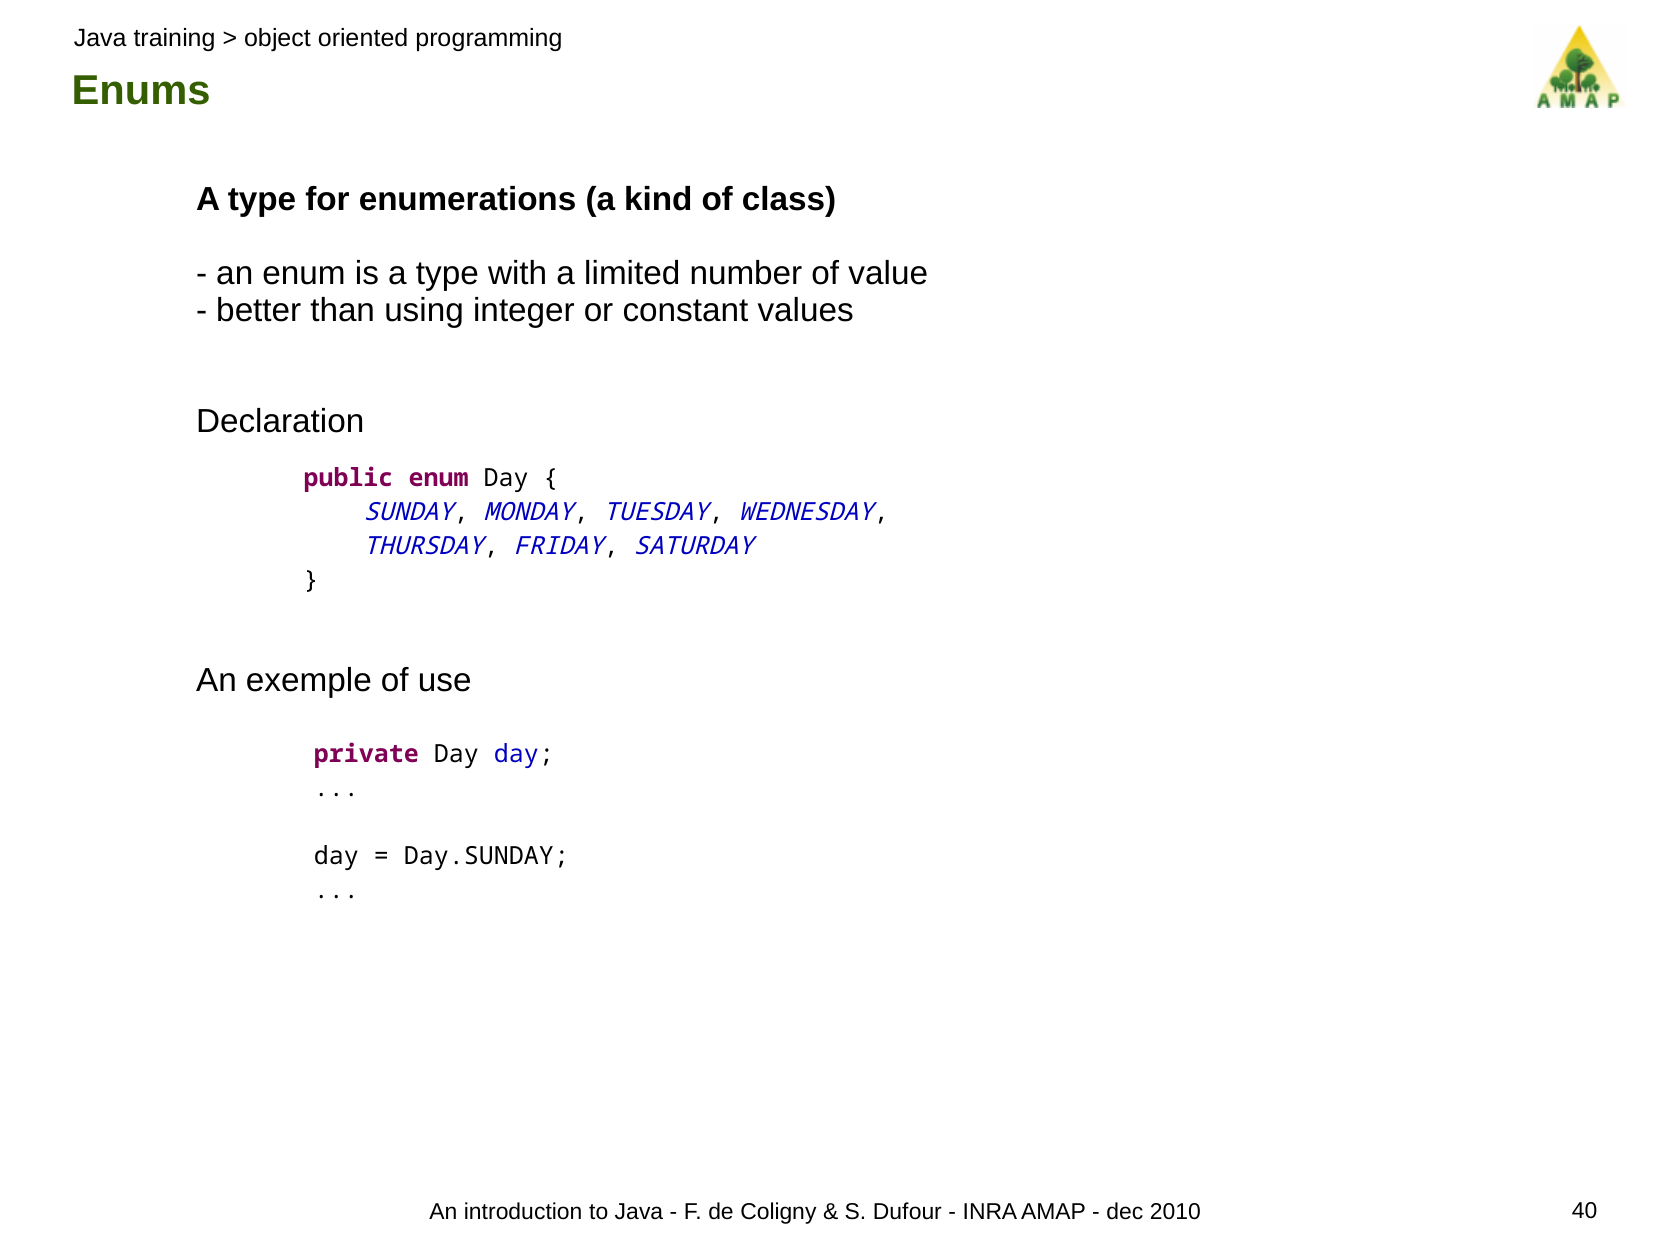

Java training > object oriented programming
Enums
A type for enumerations (a kind of class)
- an enum is a type with a limited number of value
- better than using integer or constant values
Declaration
An exemple of use
public enum Day {
 SUNDAY, MONDAY, TUESDAY, WEDNESDAY,
 THURSDAY, FRIDAY, SATURDAY
}
private Day day;
...
day = Day.SUNDAY;
...
40